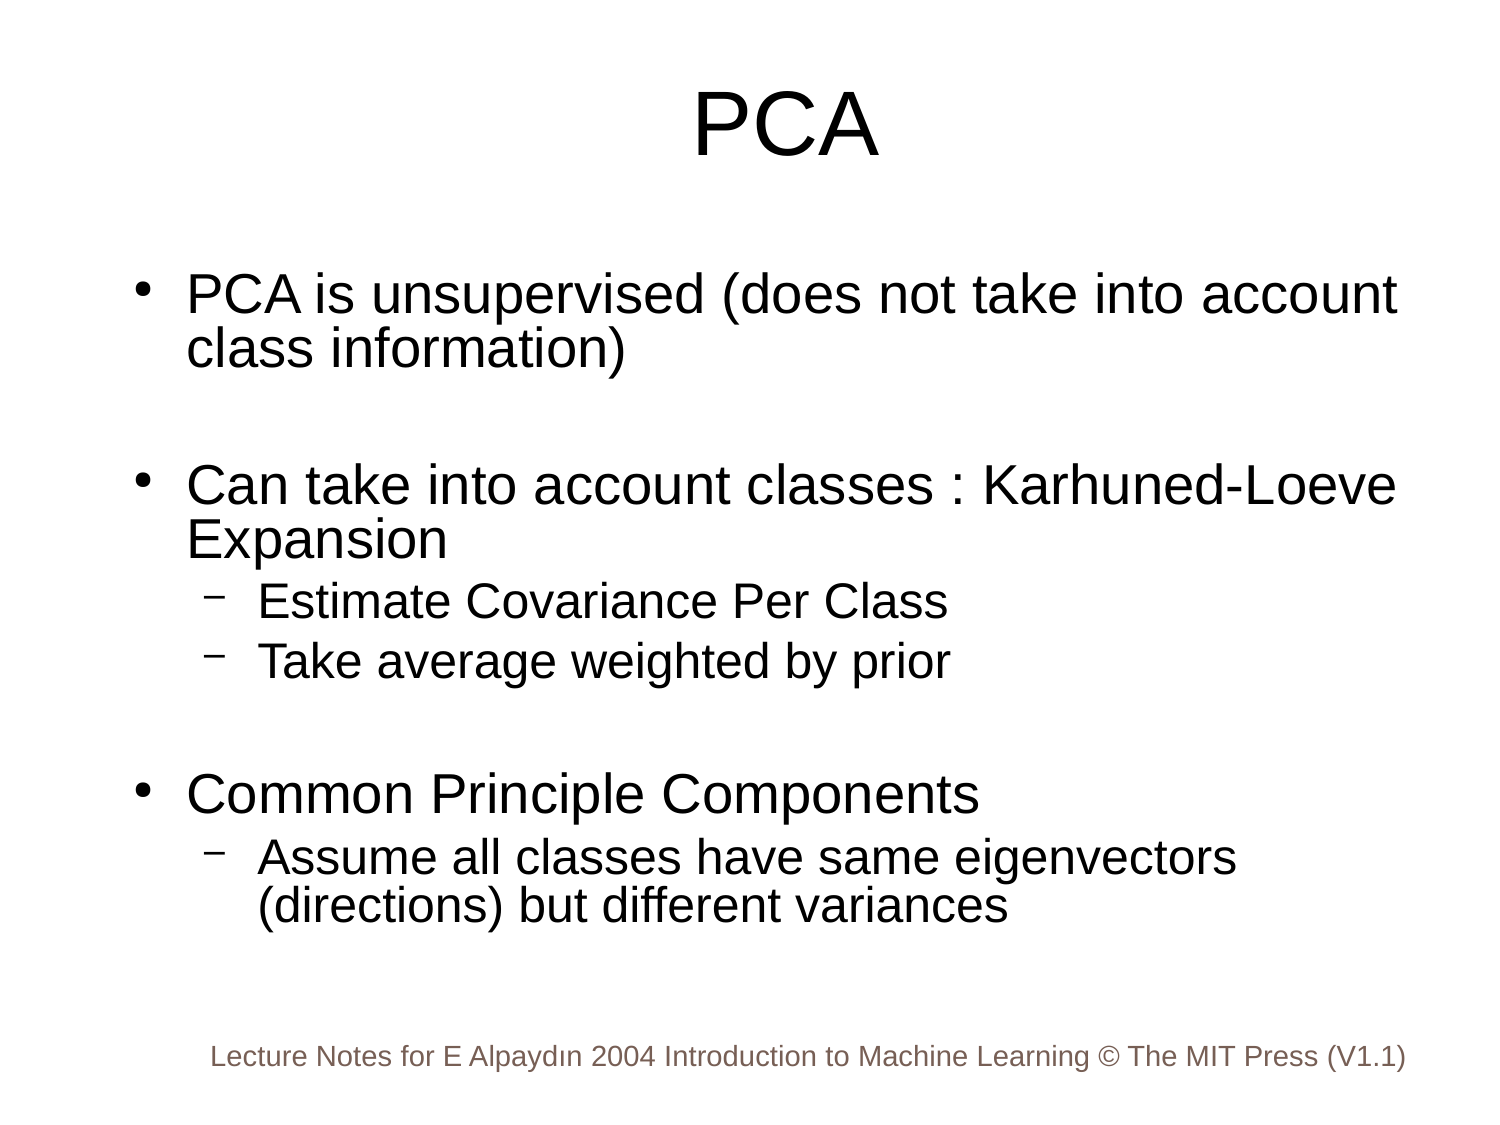

# PCA
PCA is unsupervised (does not take into account class information)
Can take into account classes : Karhuned-Loeve Expansion
Estimate Covariance Per Class
Take average weighted by prior
Common Principle Components
Assume all classes have same eigenvectors (directions) but different variances
Lecture Notes for E Alpaydın 2004 Introduction to Machine Learning © The MIT Press (V1.1)